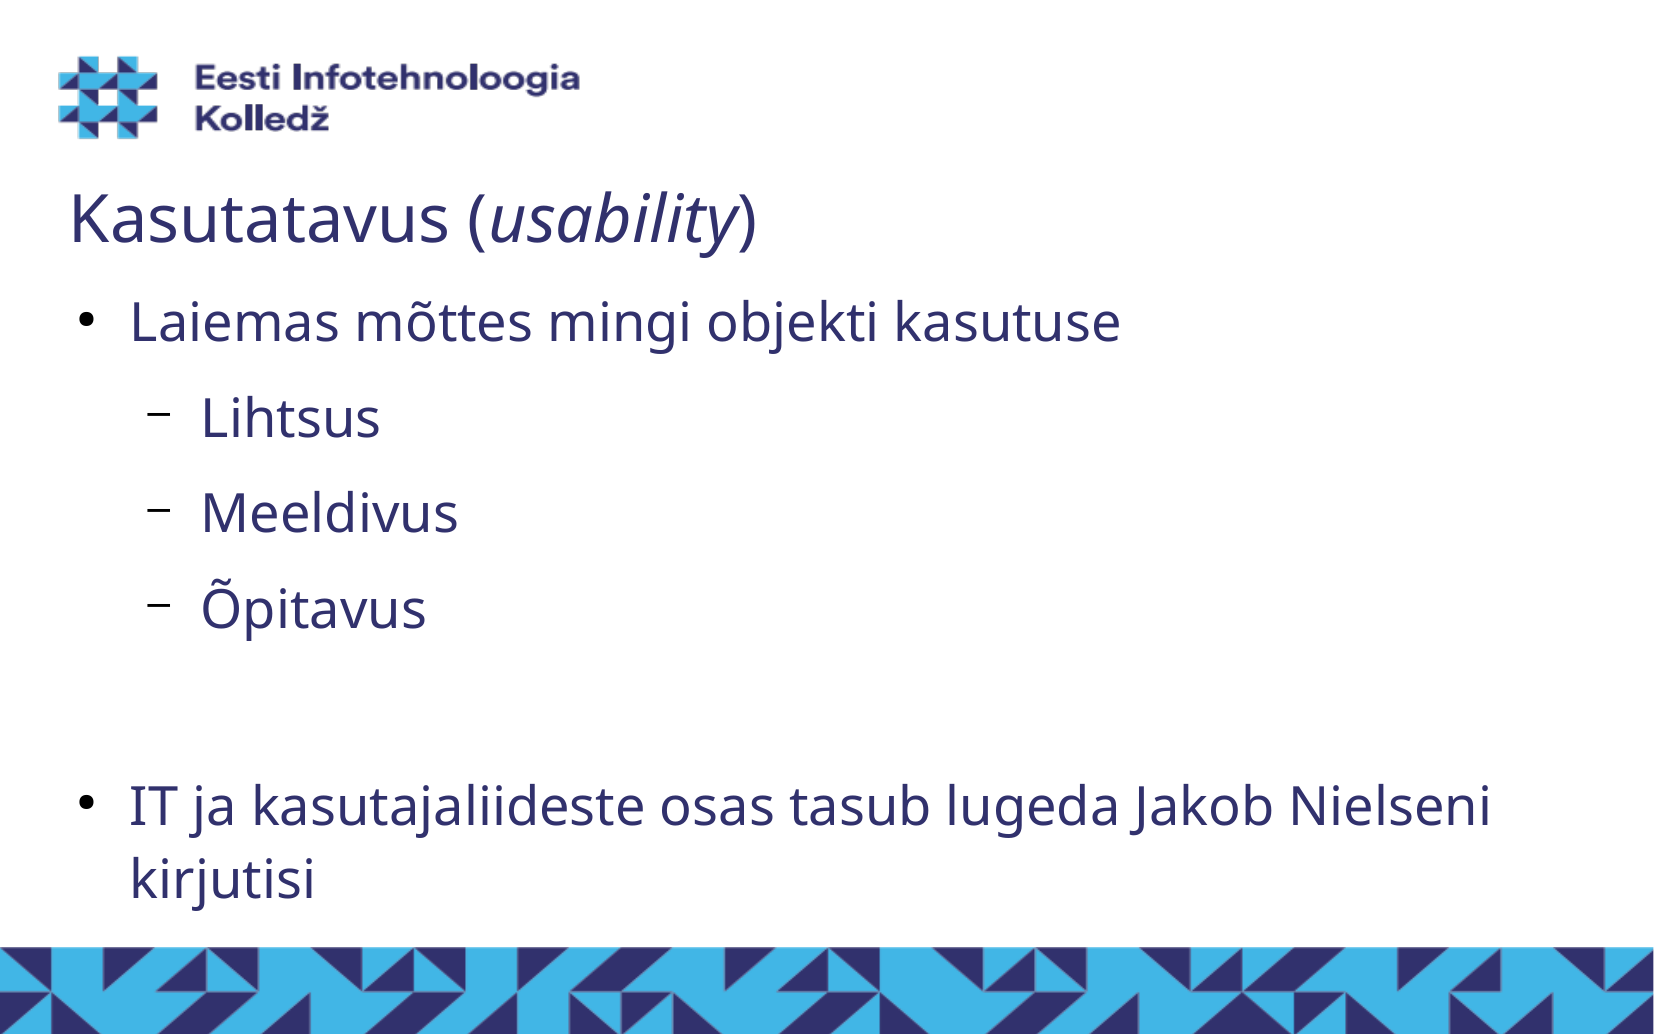

# Kasutatavus (usability)
Laiemas mõttes mingi objekti kasutuse
Lihtsus
Meeldivus
Õpitavus
IT ja kasutajaliideste osas tasub lugeda Jakob Nielseni kirjutisi